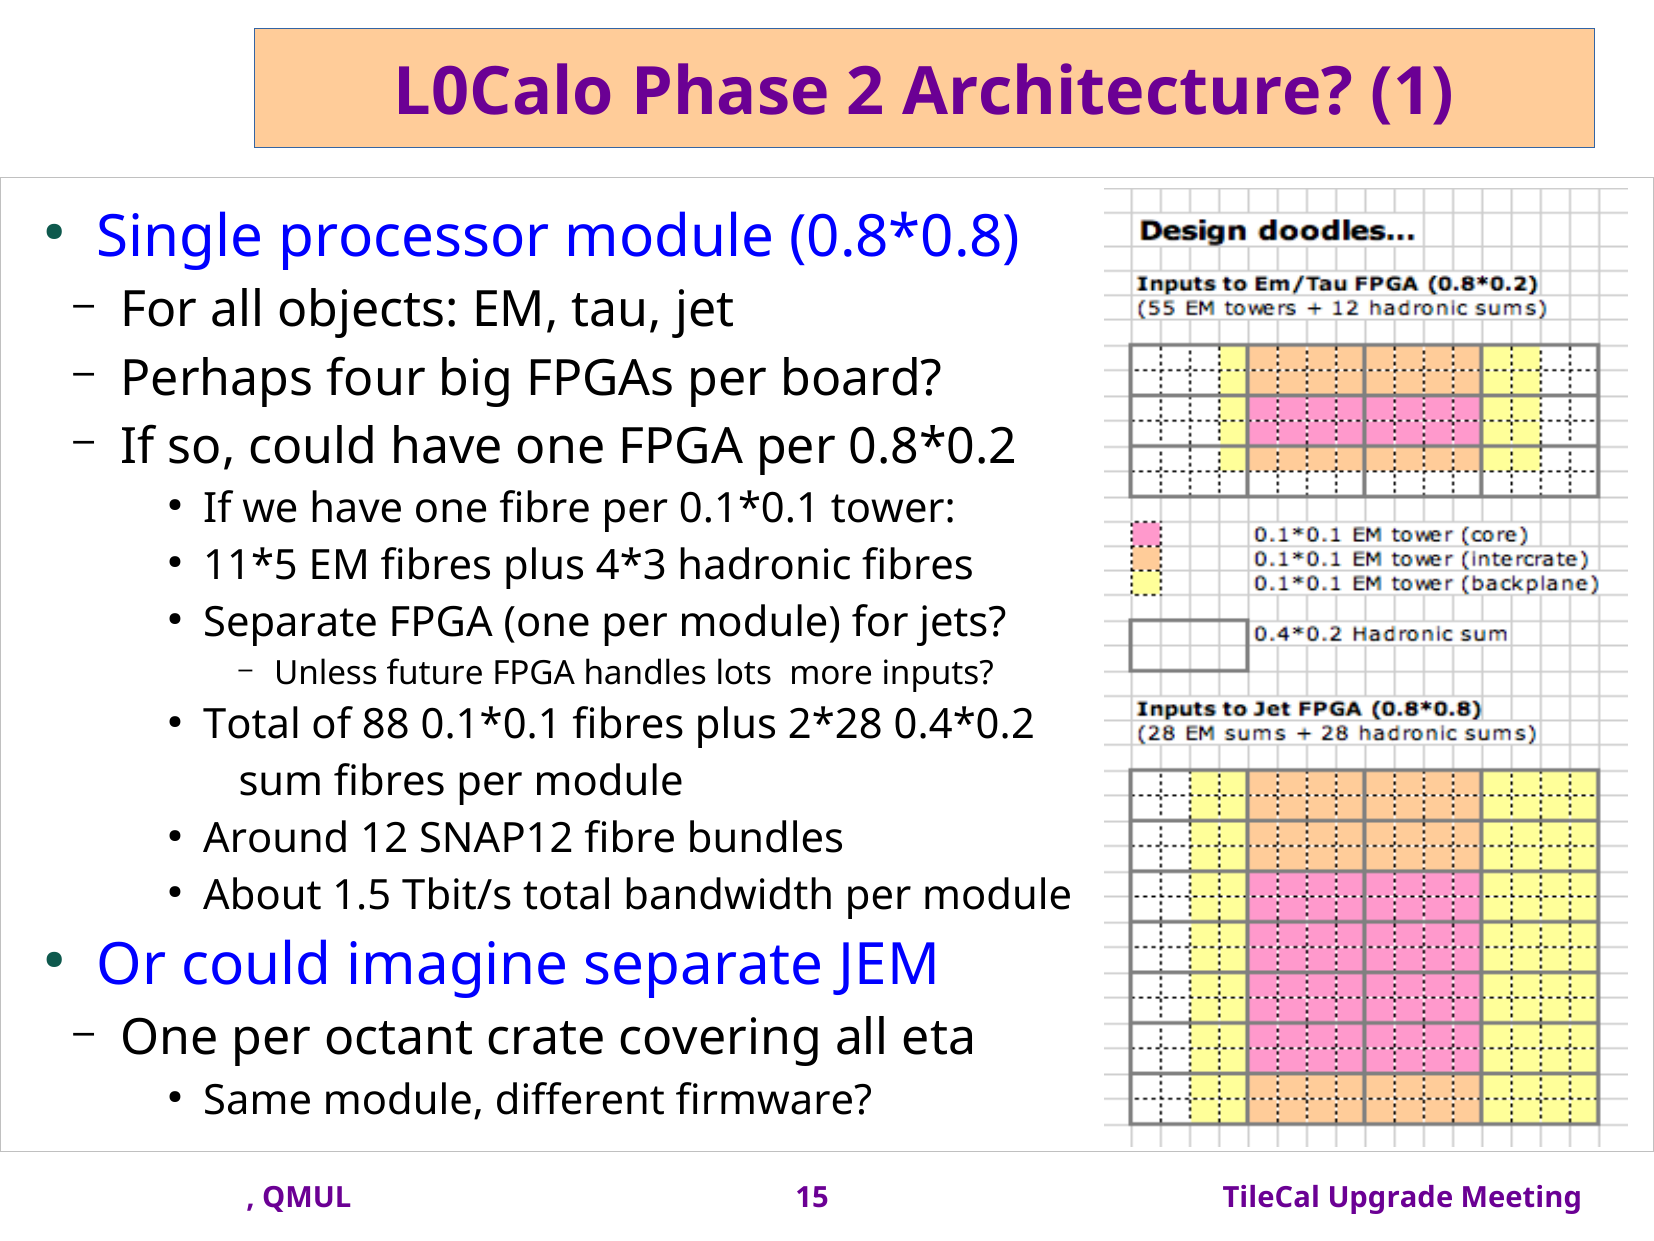

# L0Calo Phase 2 Architecture? (1)
Single processor module (0.8*0.8)
For all objects: EM, tau, jet
Perhaps four big FPGAs per board?
If so, could have one FPGA per 0.8*0.2
If we have one fibre per 0.1*0.1 tower:
11*5 EM fibres plus 4*3 hadronic fibres
Separate FPGA (one per module) for jets?
Unless future FPGA handles lots more inputs?
Total of 88 0.1*0.1 fibres plus 2*28 0.4*0.2 sum fibres per module
Around 12 SNAP12 fibre bundles
About 1.5 Tbit/s total bandwidth per module
Or could imagine separate JEM
One per octant crate covering all eta
Same module, different firmware?